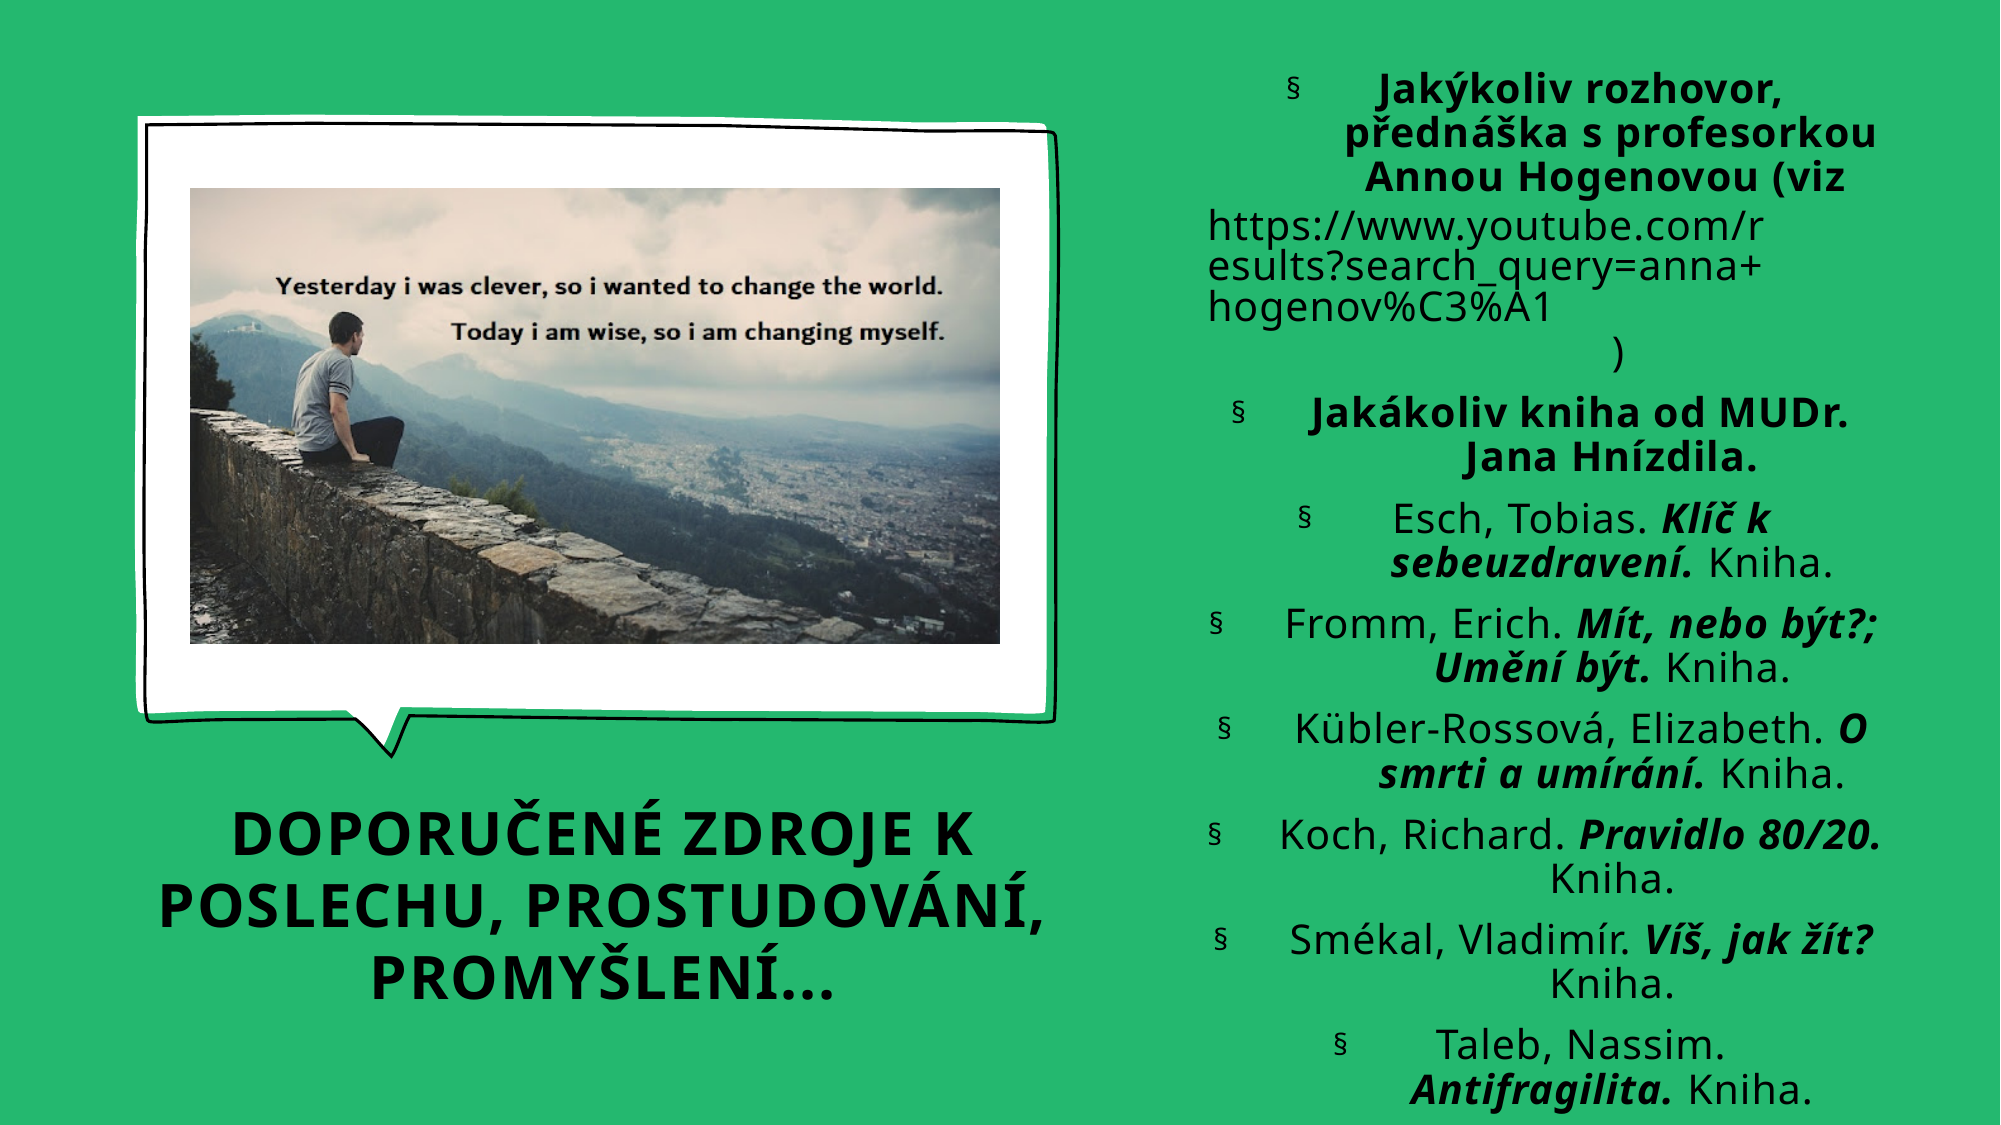

Jakýkoliv rozhovor, přednáška s profesorkou Annou Hogenovou (viz https://www.youtube.com/results?search_query=anna+hogenov%C3%A1 )
Jakákoliv kniha od MUDr. Jana Hnízdila.
Esch, Tobias. Klíč k sebeuzdravení. Kniha.
Fromm, Erich. Mít, nebo být?; Umění být. Kniha.
Kübler-Rossová, Elizabeth. O smrti a umírání. Kniha.
Koch, Richard. Pravidlo 80/20. Kniha.
Smékal, Vladimír. Víš, jak žít? Kniha.
Taleb, Nassim. Antifragilita. Kniha.
# DOPORUČENÉ ZDROJE K POSLECHU, PROSTUDOVÁNÍ, PROMYŠLENÍ...